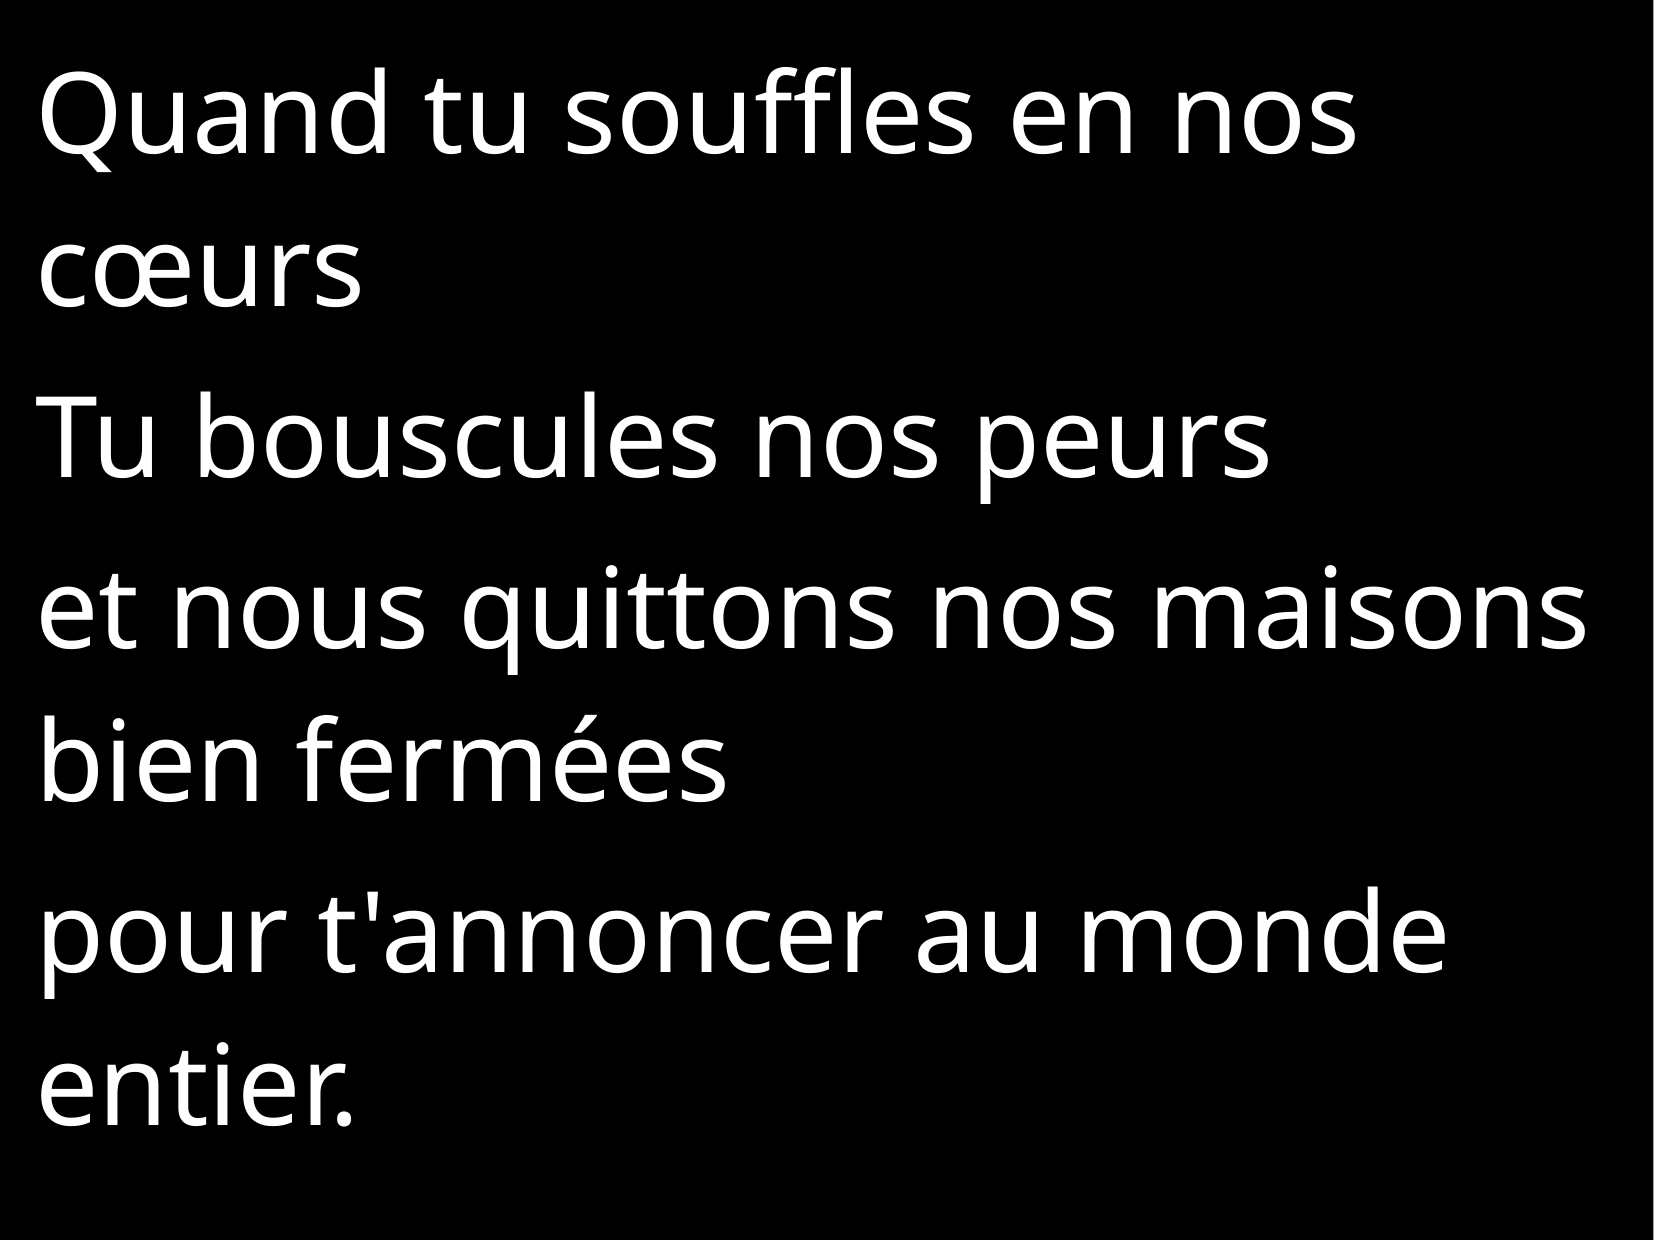

# Quand tu souffles en nos cœurs
Tu bouscules nos peurs
et nous quittons nos maisons bien fermées
pour t'annoncer au monde entier.